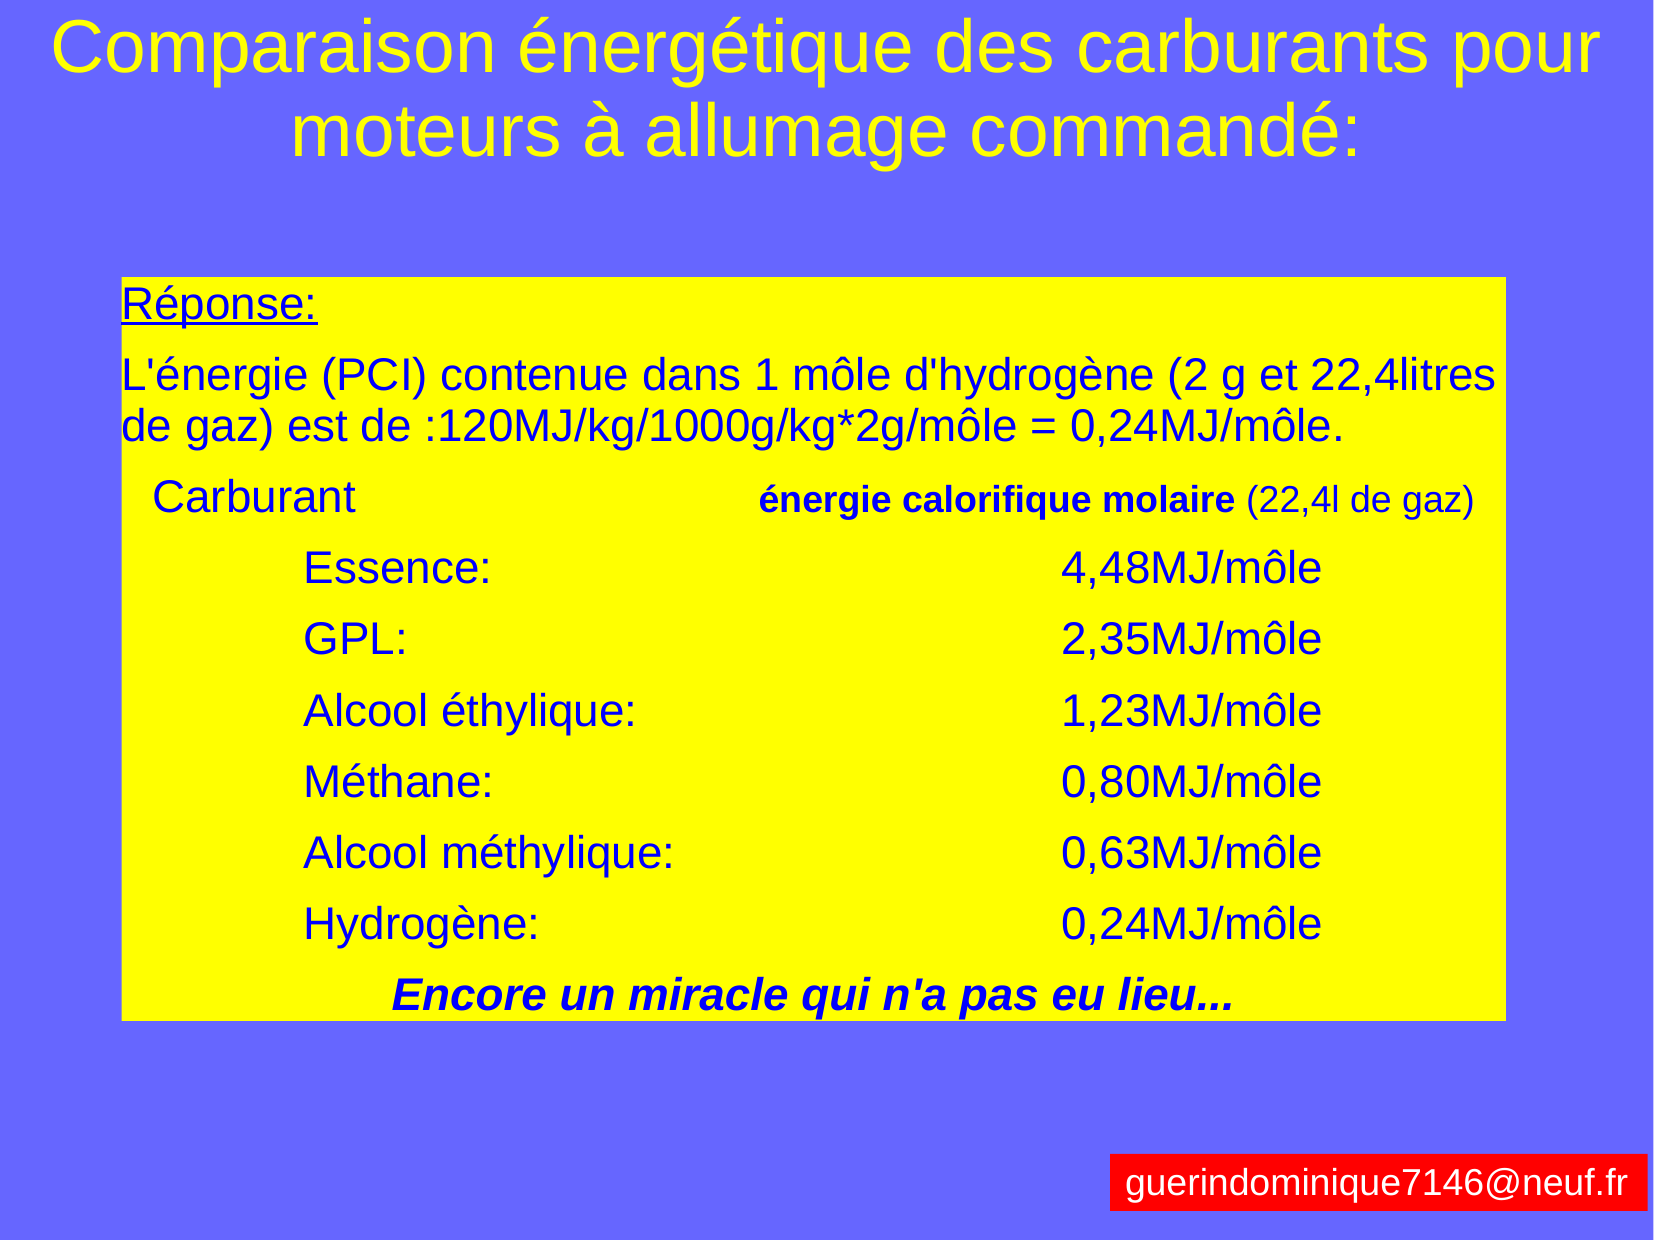

# Comparaison énergétique des carburants pour moteurs à allumage commandé:
Réponse:
L'énergie (PCI) contenue dans 1 môle d'hydrogène (2 g et 22,4litres de gaz) est de :120MJ/kg/1000g/kg*2g/môle = 0,24MJ/môle.
Carburant			énergie calorifique molaire (22,4l de gaz)
Essence: 			 	4,48MJ/môle
GPL: 				 	2,35MJ/môle
Alcool éthylique:			1,23MJ/môle
Méthane:				0,80MJ/môle
Alcool méthylique: 			0,63MJ/môle
Hydrogène:				0,24MJ/môle
Encore un miracle qui n'a pas eu lieu...
guerindominique7146@neuf.fr